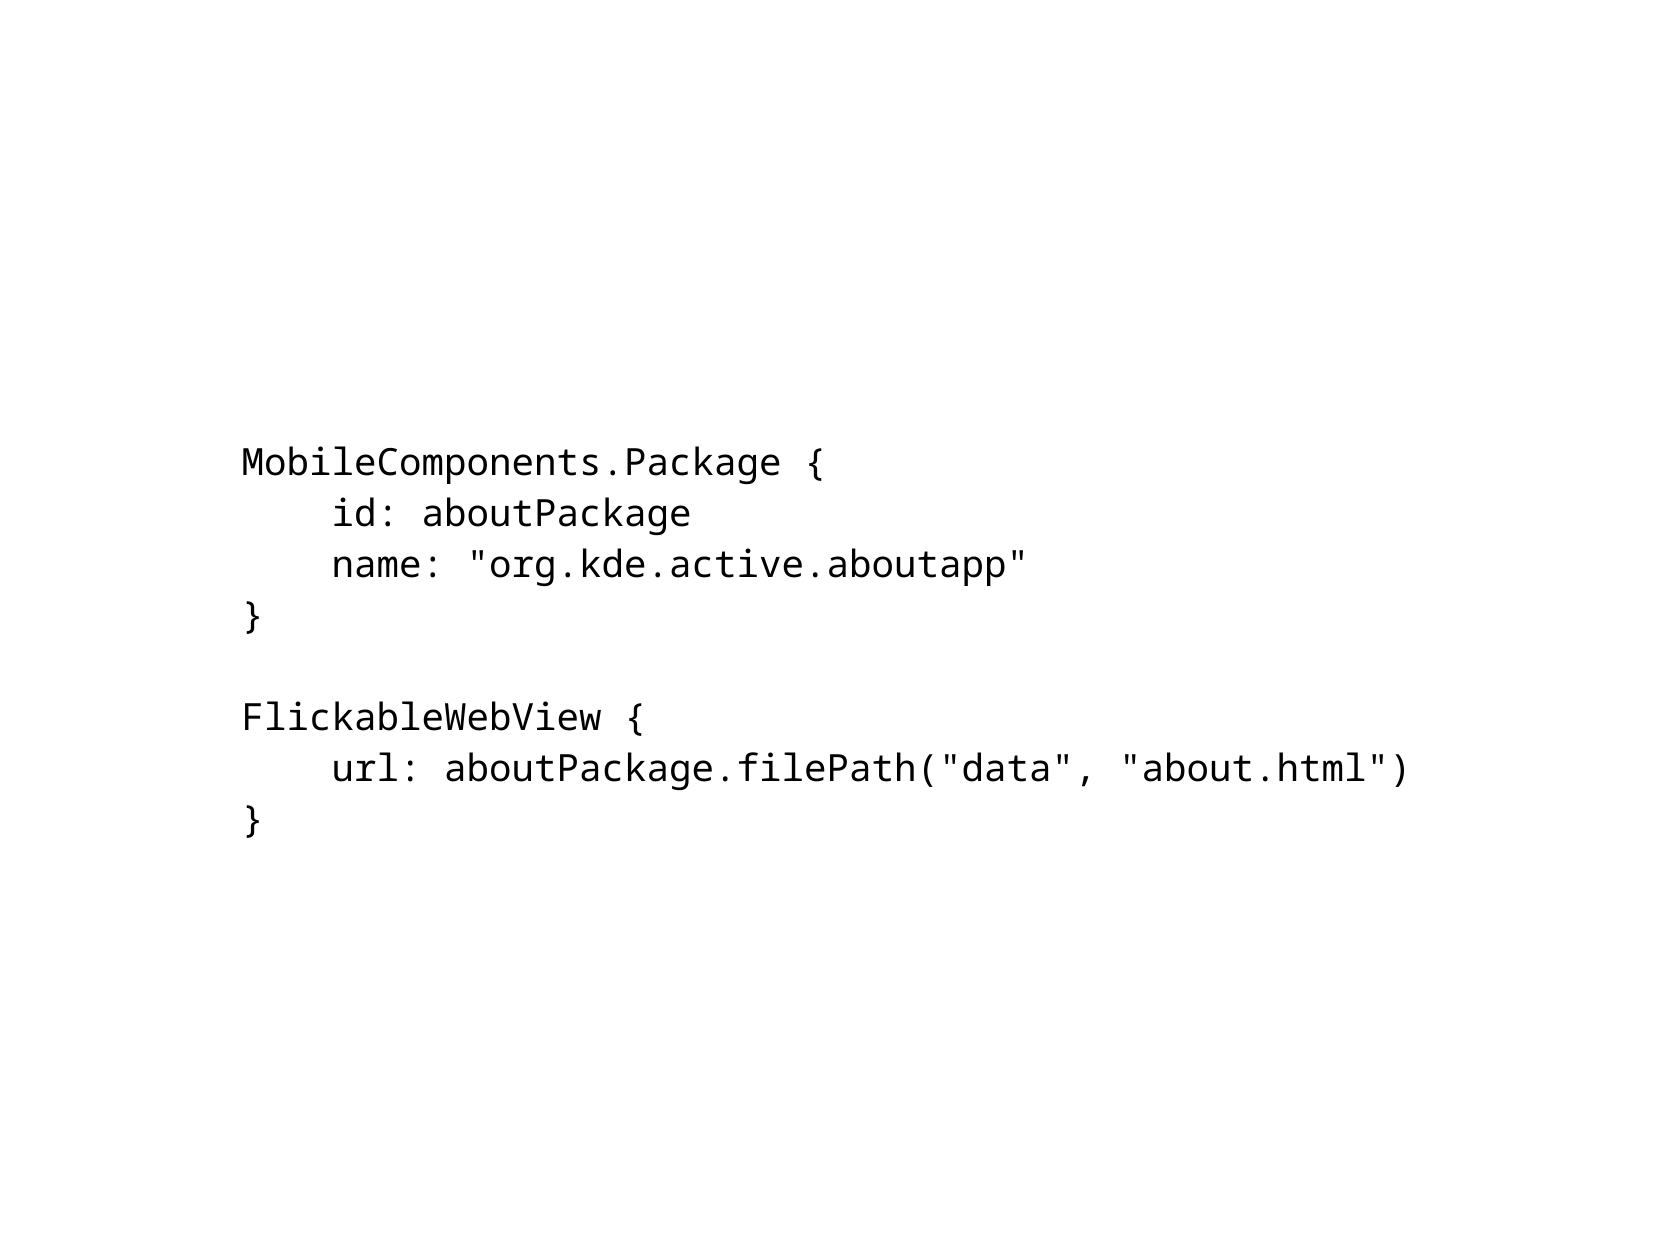

MobileComponents.Package {
 id: aboutPackage
 name: "org.kde.active.aboutapp"
}
FlickableWebView {
 url: aboutPackage.filePath("data", "about.html")
}